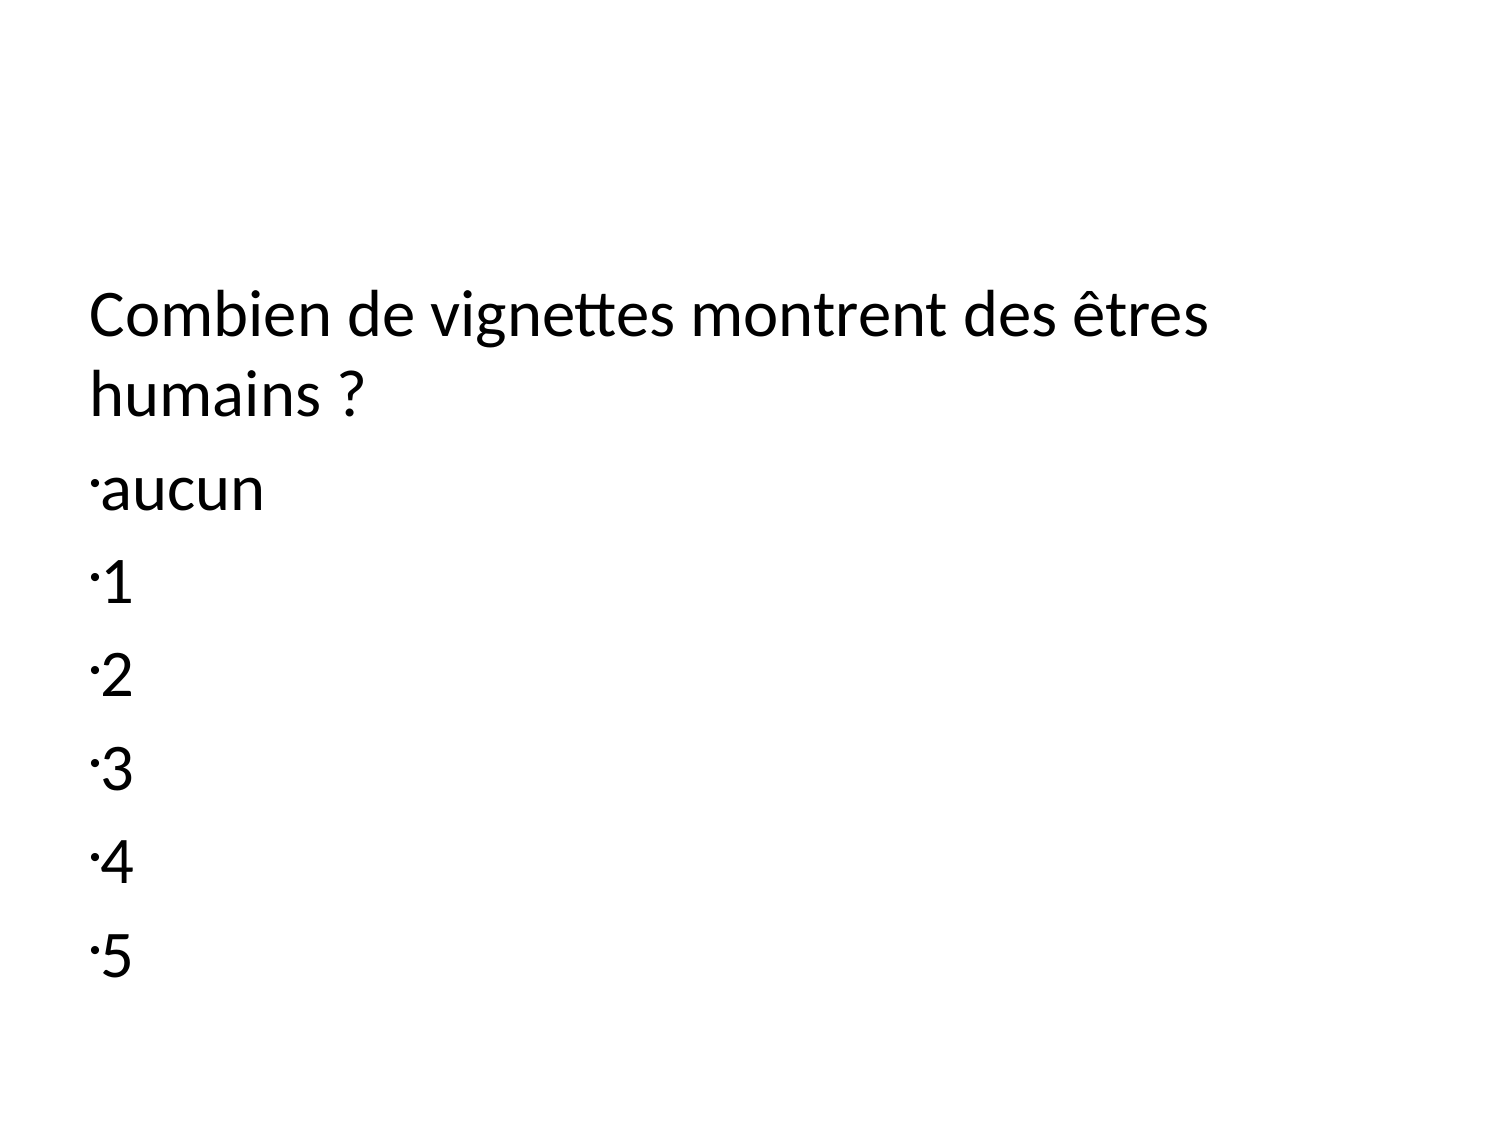

#
Combien de vignettes montrent des êtres humains ?
aucun
1
2
3
4
5